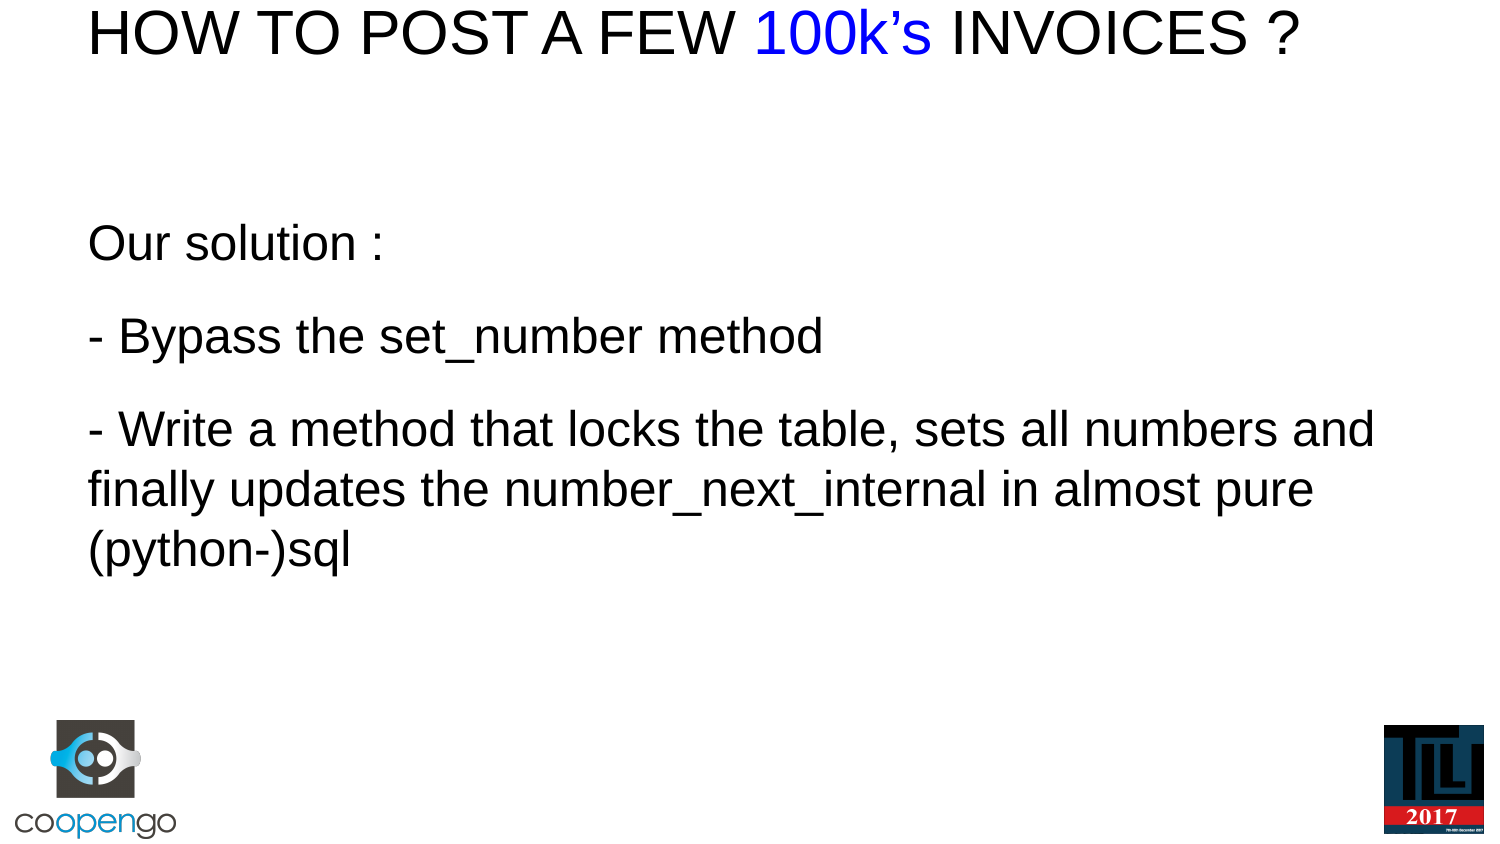

# HOW TO POST A FEW 100k’s INVOICES ?
Our solution :
- Bypass the set_number method
- Write a method that locks the table, sets all numbers and finally updates the number_next_internal in almost pure (python-)sql